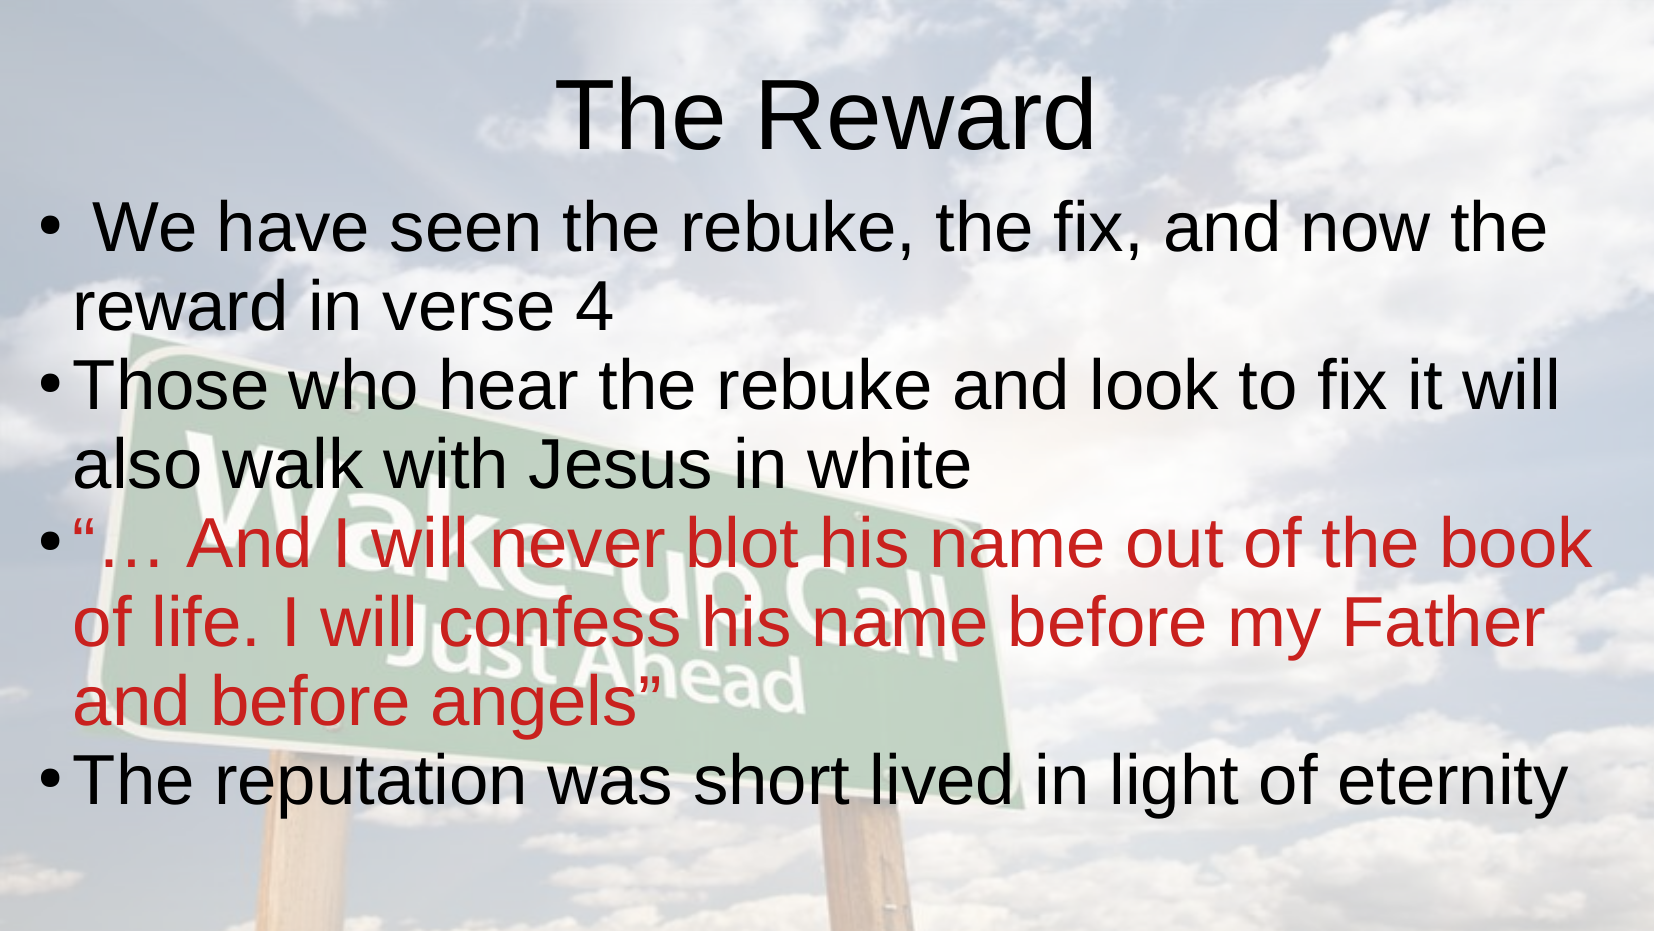

# The Reward
 We have seen the rebuke, the fix, and now the reward in verse 4
Those who hear the rebuke and look to fix it will also walk with Jesus in white
“… And I will never blot his name out of the book of life. I will confess his name before my Father and before angels”
The reputation was short lived in light of eternity